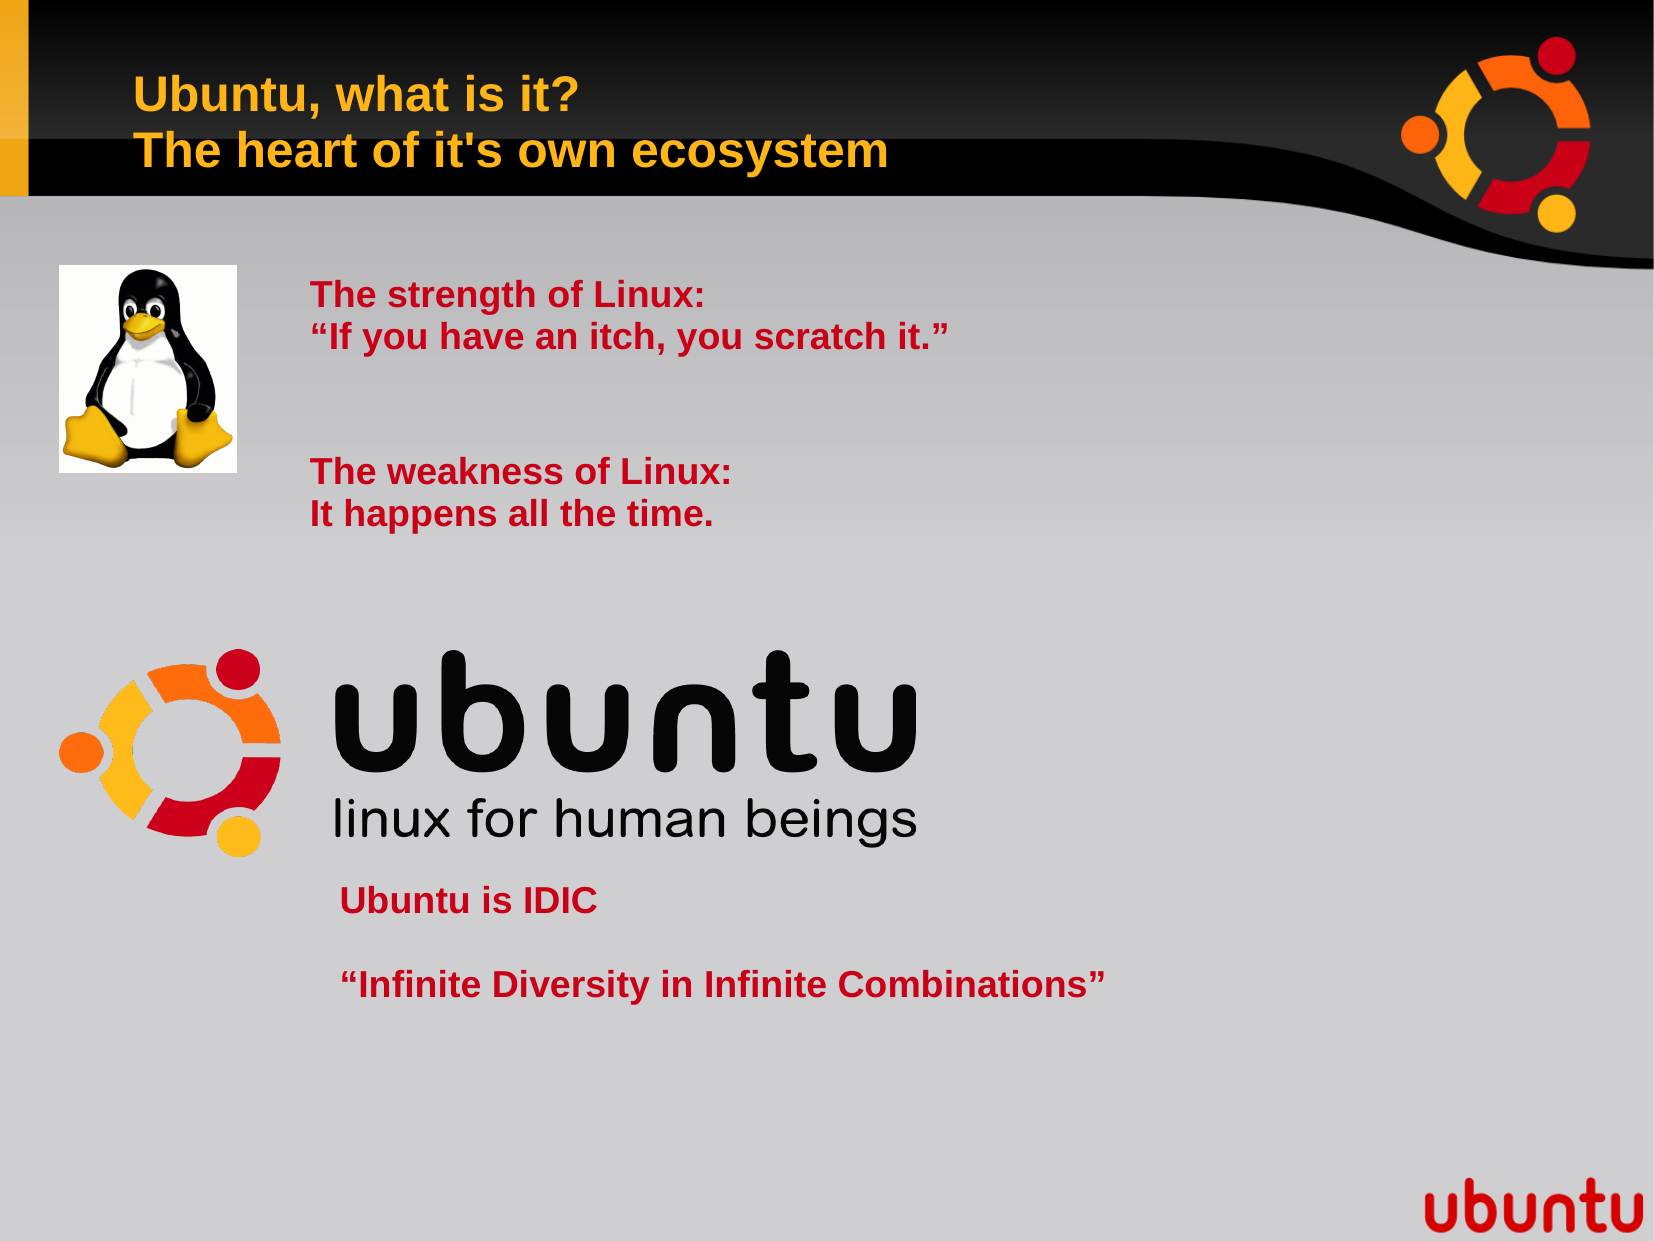

Ubuntu, what is it?
The heart of it's own ecosystem
The strength of Linux:
“If you have an itch, you scratch it.”
The weakness of Linux:
It happens all the time.
Ubuntu is IDIC
“Infinite Diversity in Infinite Combinations”